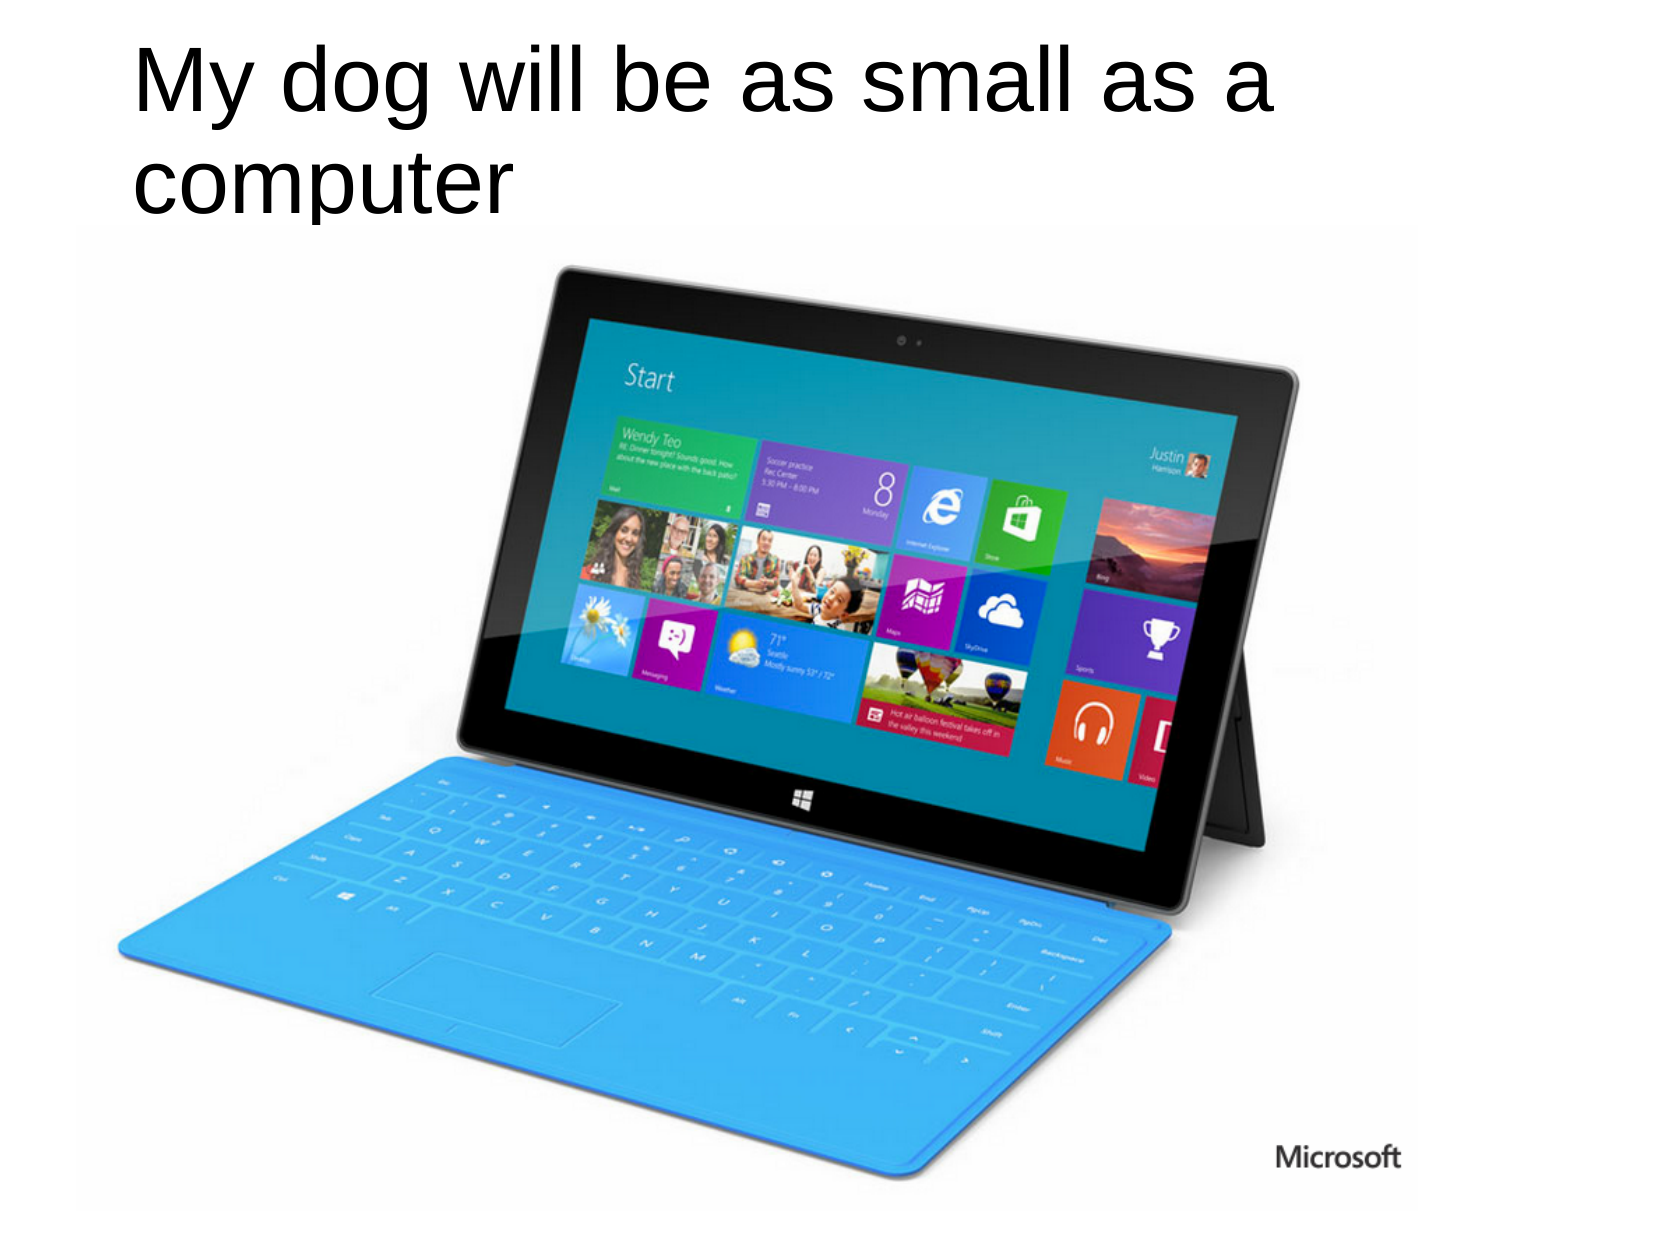

My dog will be as small as a computer
#